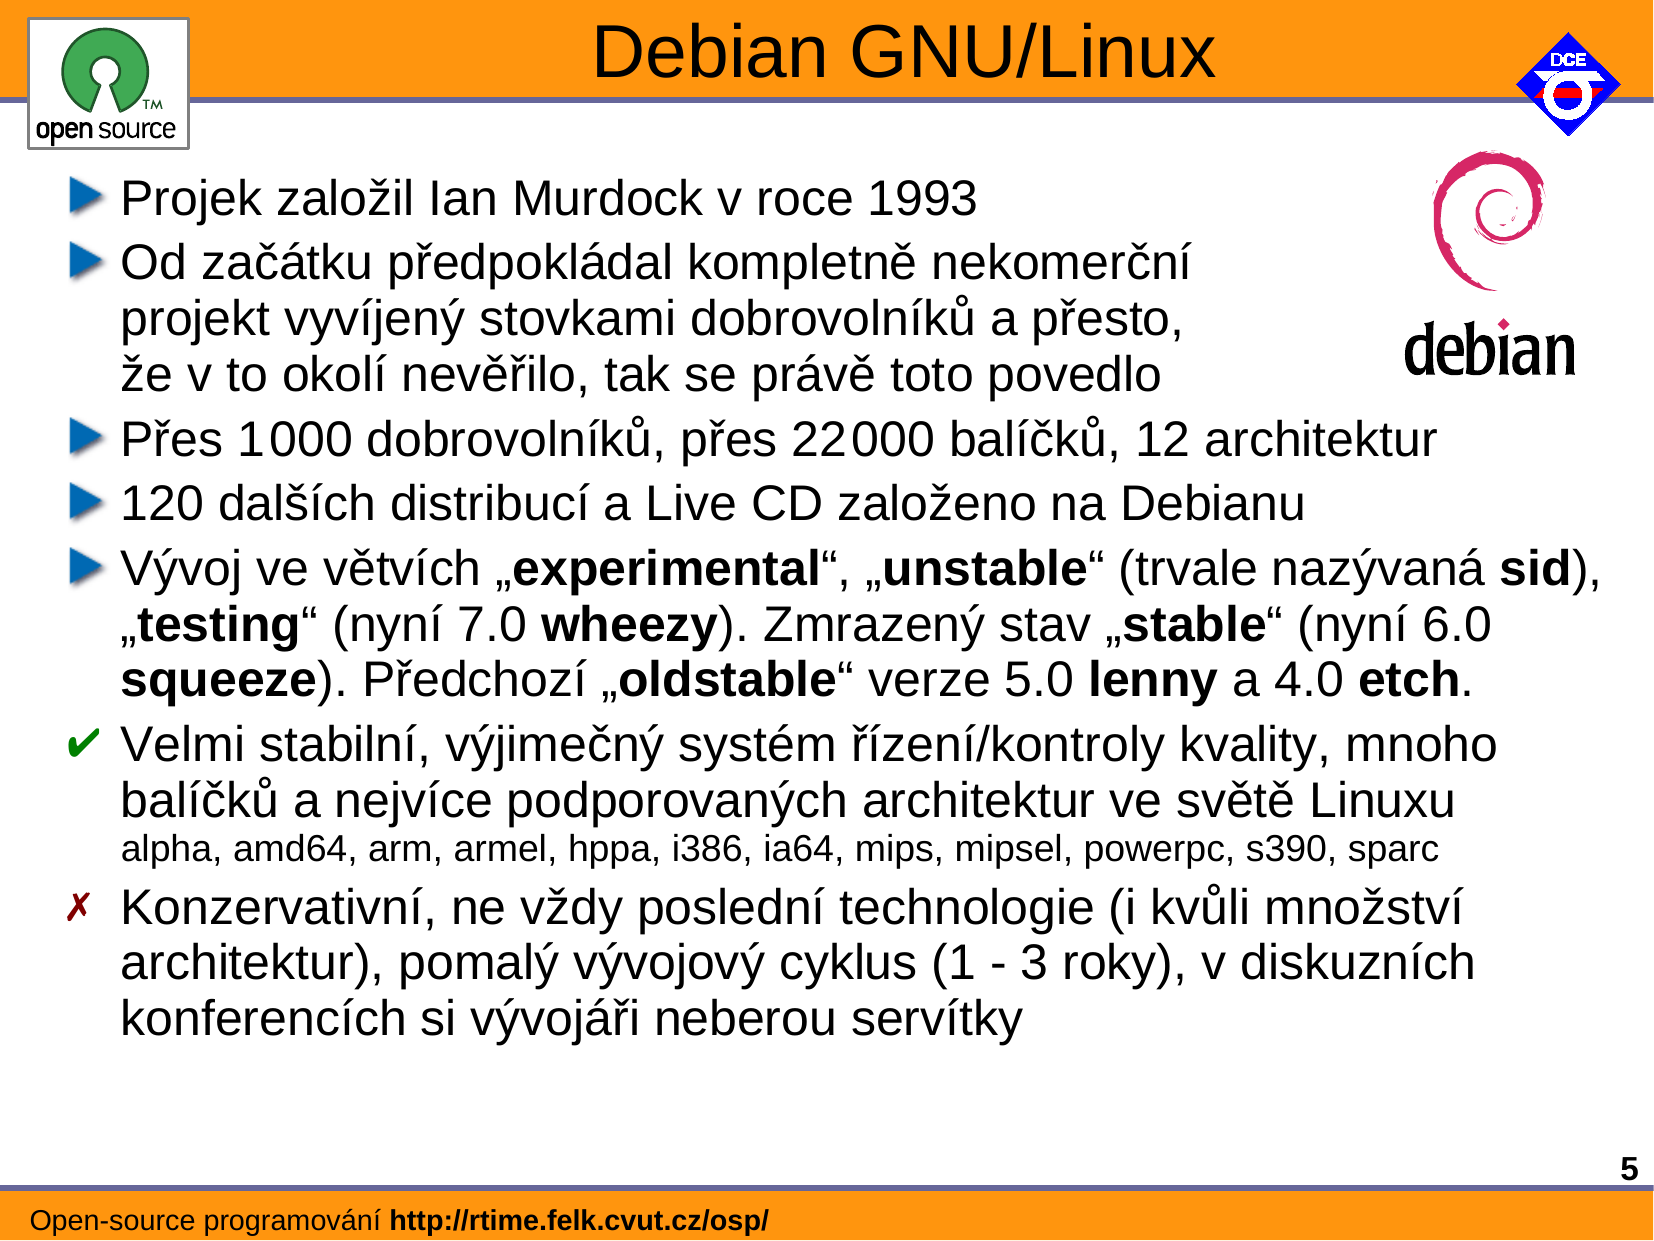

# Debian GNU/Linux
Projek založil Ian Murdock v roce 1993
Od začátku předpokládal kompletně nekomerční
projekt vyvíjený stovkami dobrovolníků a přesto,
že v to okolí nevěřilo, tak se právě toto povedlo
Přes 1 000 dobrovolníků, přes 22 000 balíčků, 12 architektur
120 dalších distribucí a Live CD založeno na Debianu
Vývoj ve větvích „experimental“, „unstable“ (trvale nazývaná sid), „testing“ (nyní 7.0 wheezy). Zmrazený stav „stable“ (nyní 6.0 squeeze). Předchozí „oldstable“ verze 5.0 lenny a 4.0 etch.
Velmi stabilní, výjimečný systém řízení/kontroly kvality, mnoho balíčků a nejvíce podporovaných architektur ve světě Linuxu
alpha, amd64, arm, armel, hppa, i386, ia64, mips, mipsel, powerpc, s390, sparc
Konzervativní, ne vždy poslední technologie (i kvůli množství architektur), pomalý vývojový cyklus (1 - 3 roky), v diskuzních konferencích si vývojáři neberou servítky